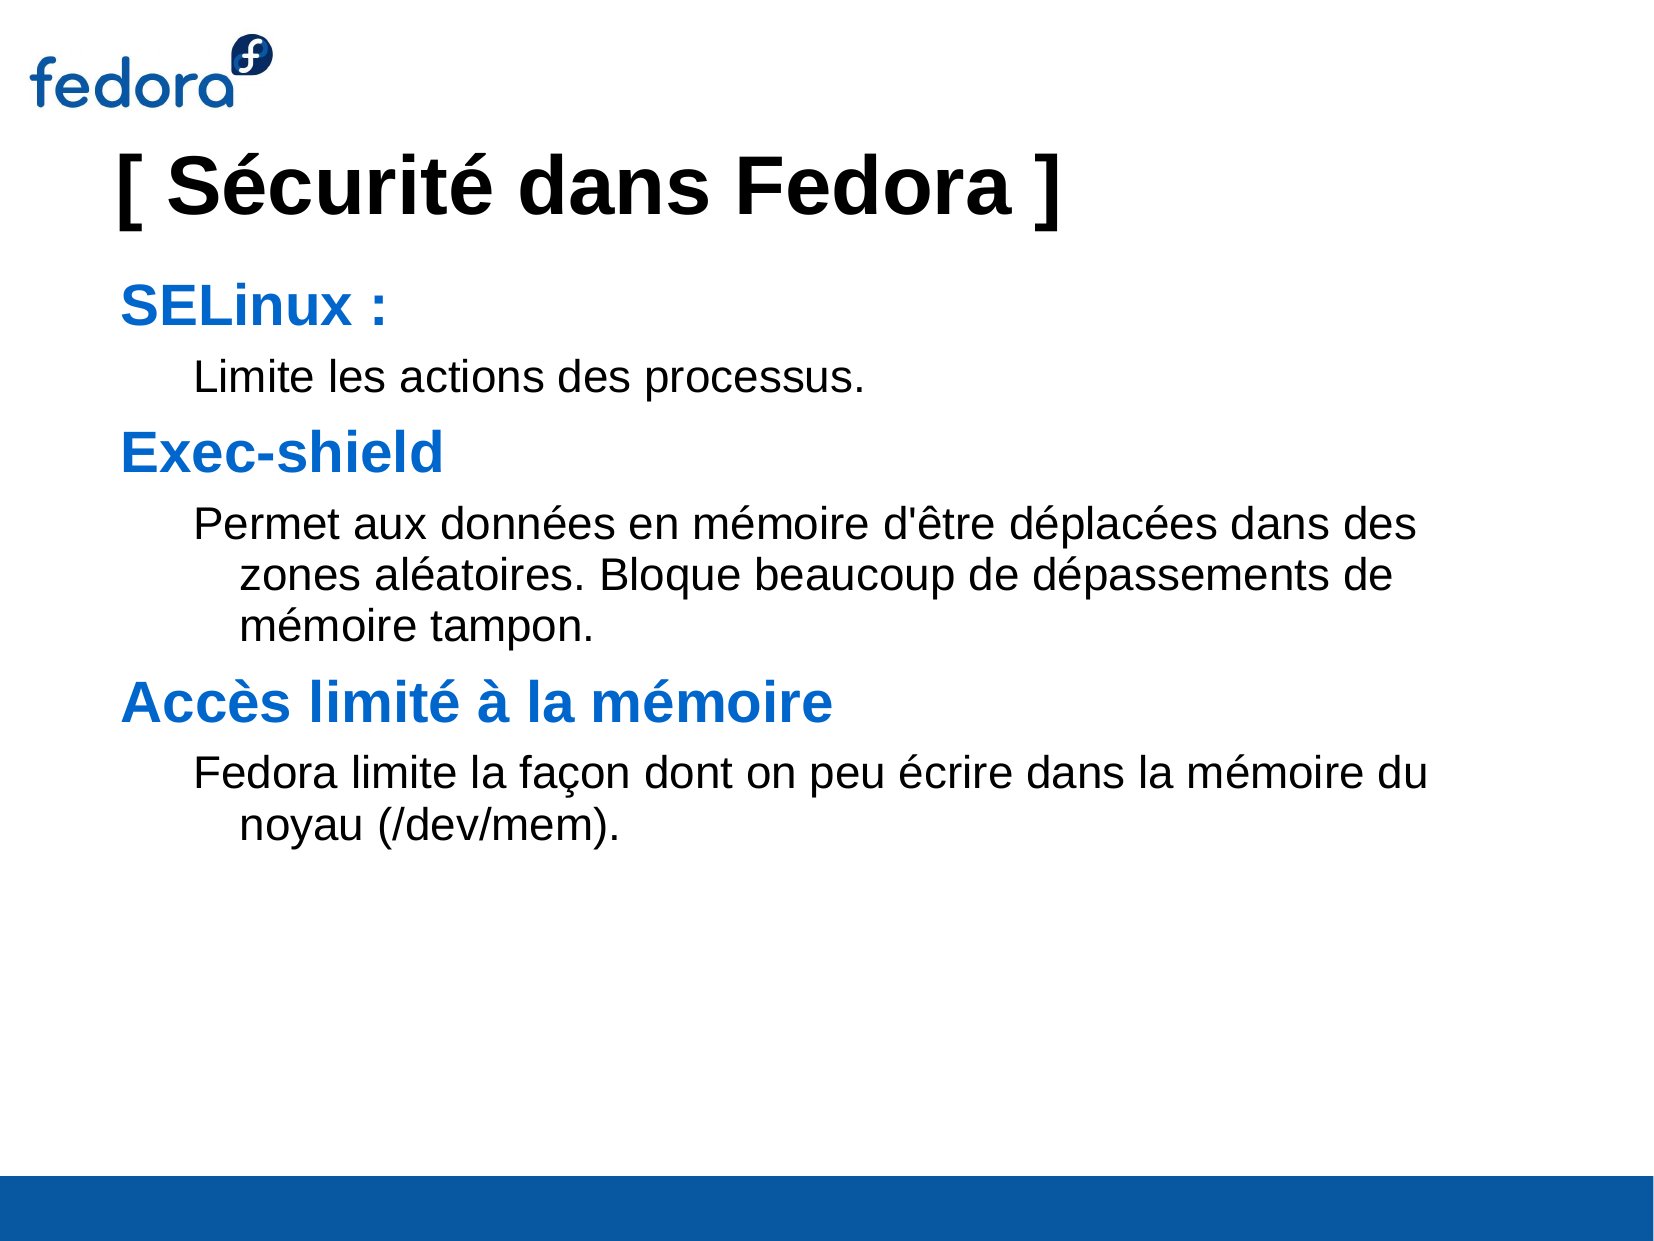

# [ Sécurité dans Fedora ]
SELinux :
Limite les actions des processus.
Exec-shield
Permet aux données en mémoire d'être déplacées dans des zones aléatoires. Bloque beaucoup de dépassements de mémoire tampon.
Accès limité à la mémoire
Fedora limite la façon dont on peu écrire dans la mémoire du noyau (/dev/mem).